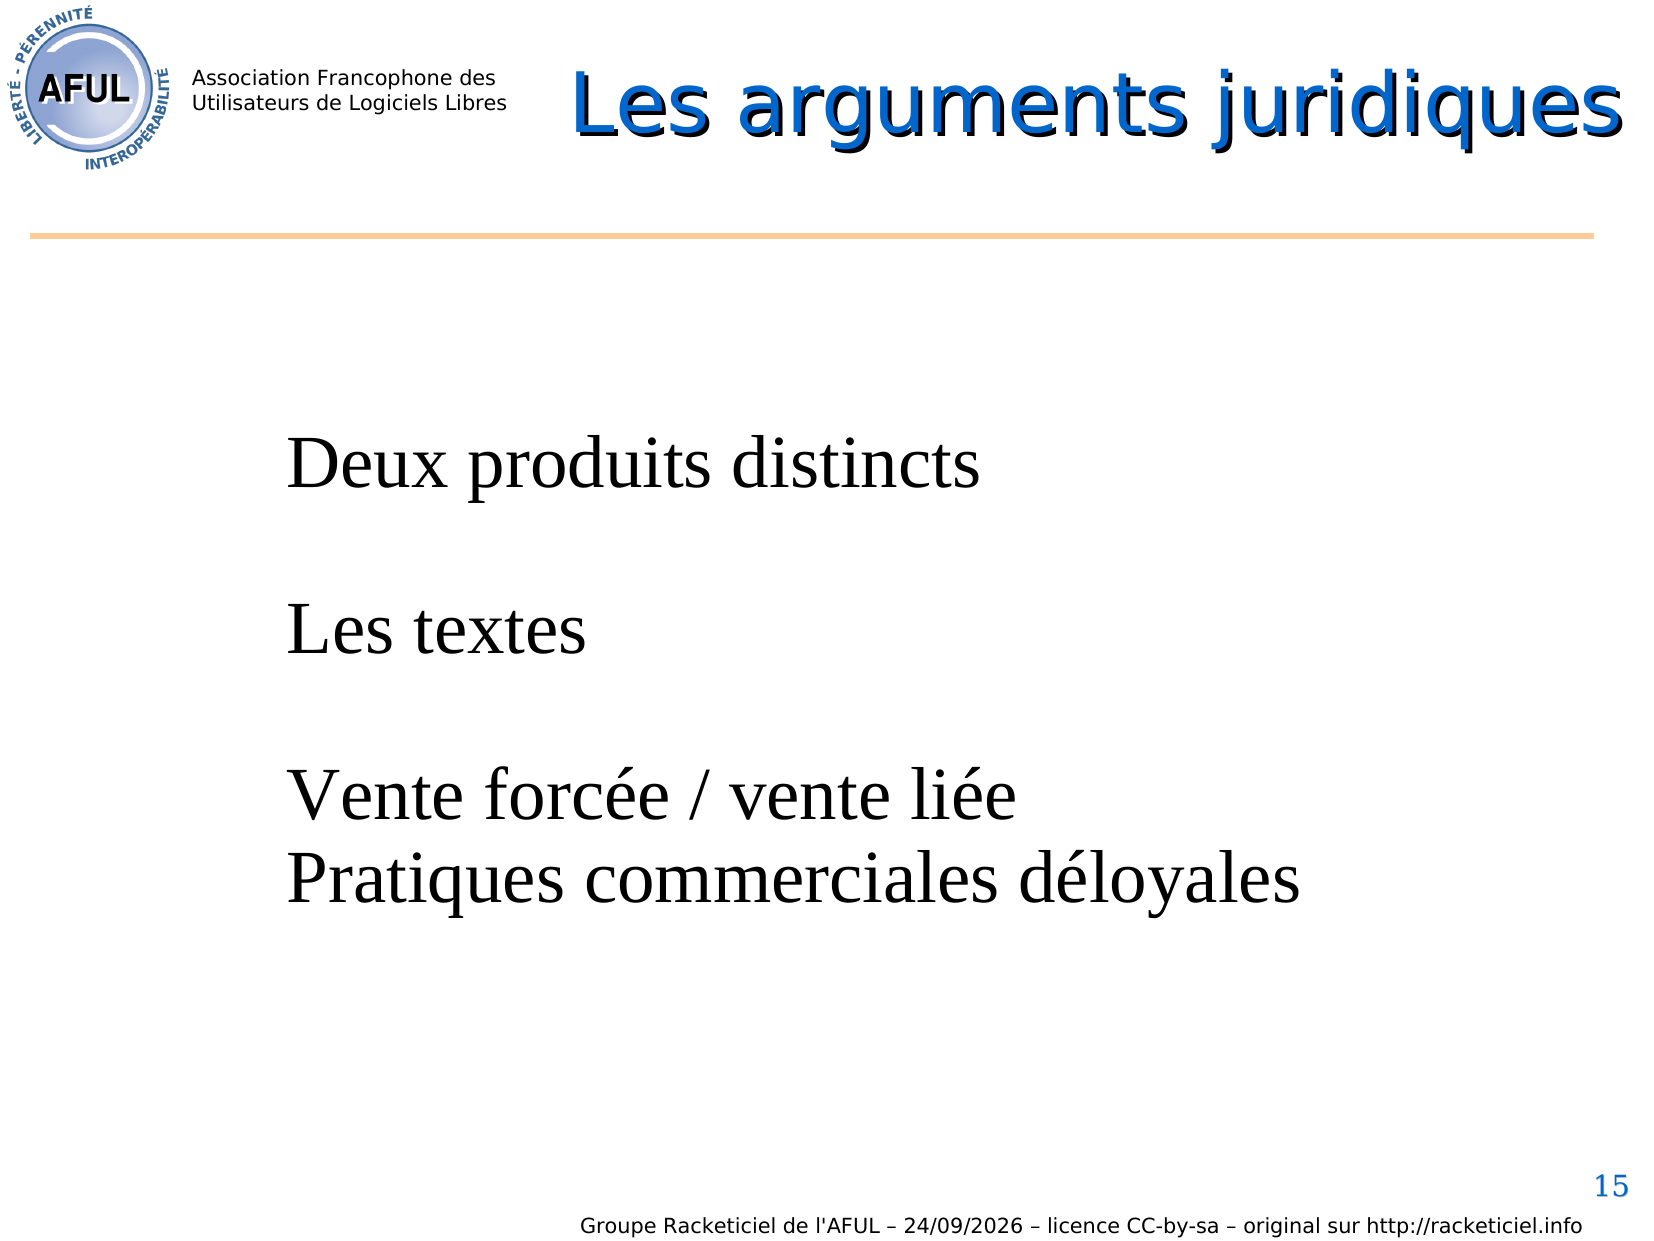

# Les arguments juridiques
Deux produits distincts
Les textes
Vente forcée / vente liée
Pratiques commerciales déloyales
15